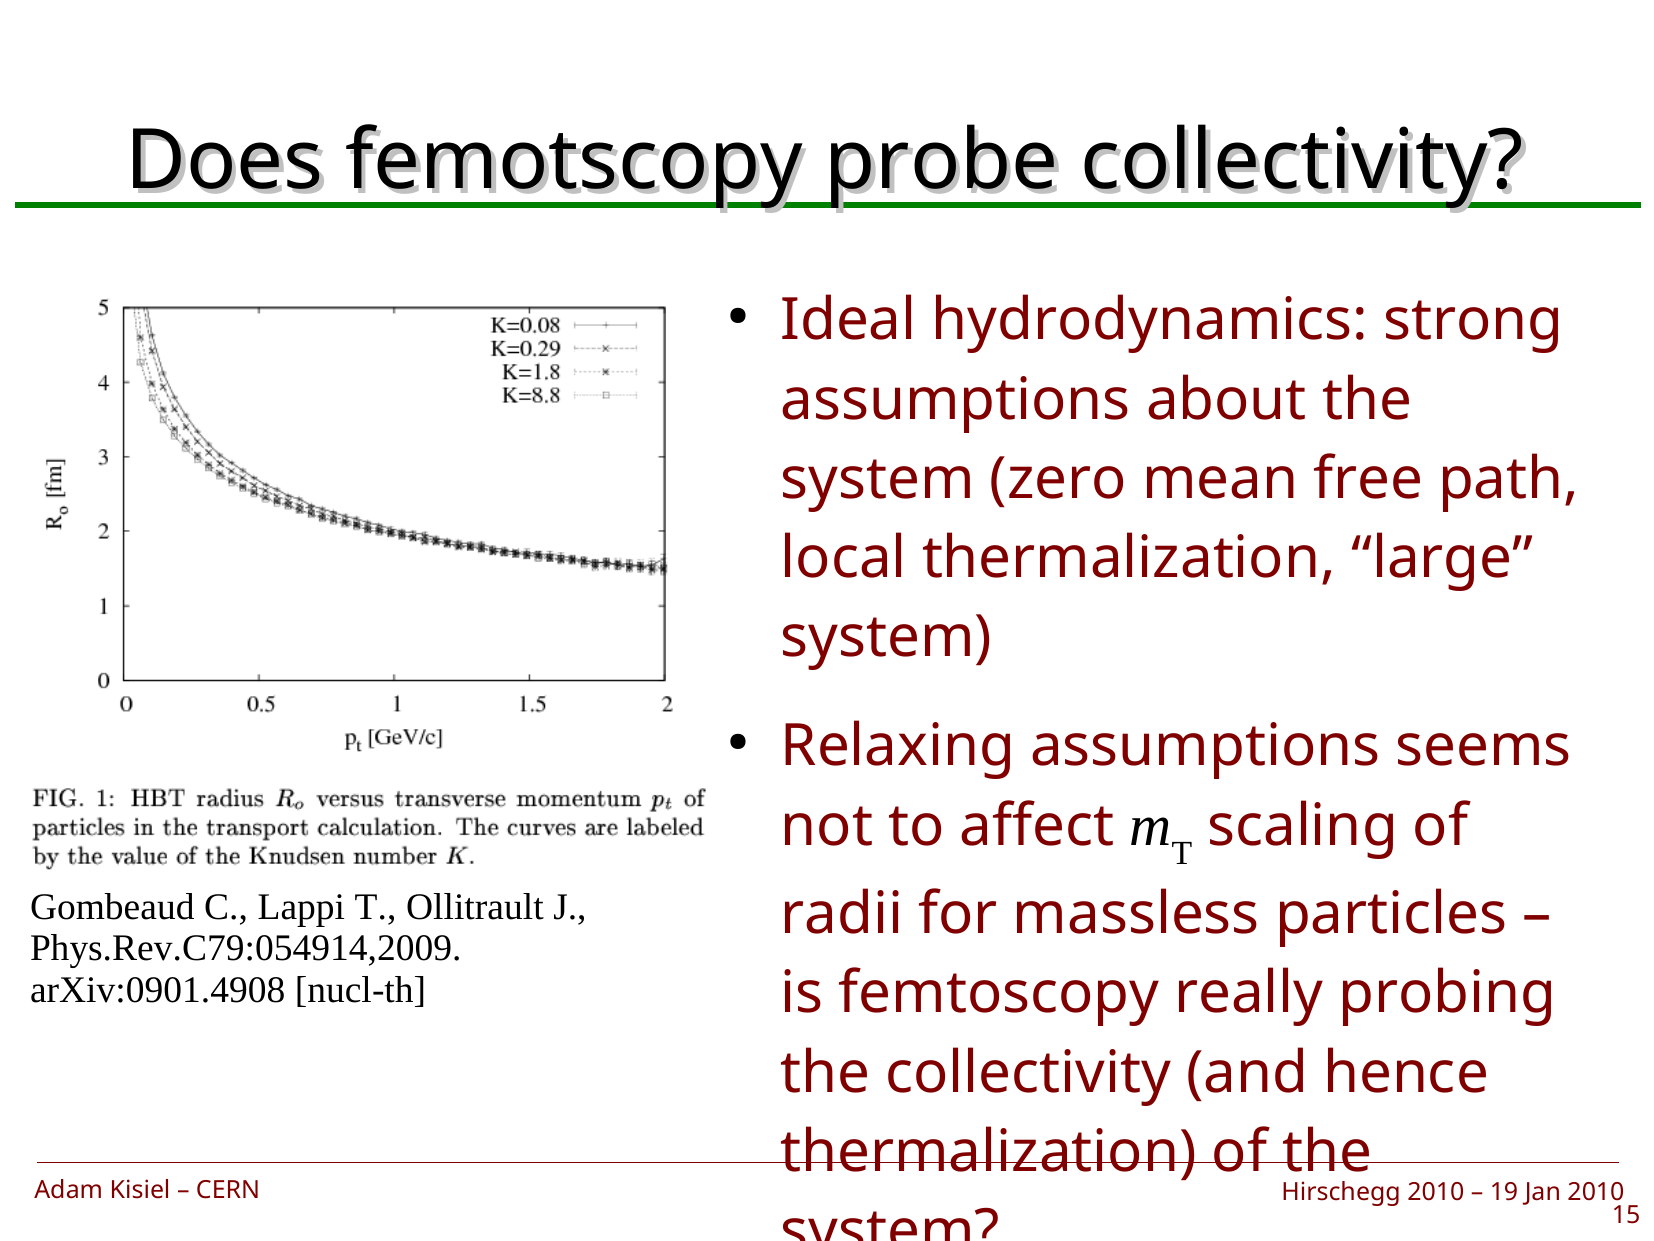

# Does femotscopy probe collectivity?
Ideal hydrodynamics: strong assumptions about the system (zero mean free path, local thermalization, “large” system)
Relaxing assumptions seems not to affect mT scaling of radii for massless particles – is femtoscopy really probing the collectivity (and hence thermalization) of the system?
Gombeaud C., Lappi T., Ollitrault J., Phys.Rev.C79:054914,2009. arXiv:0901.4908 [nucl-th]